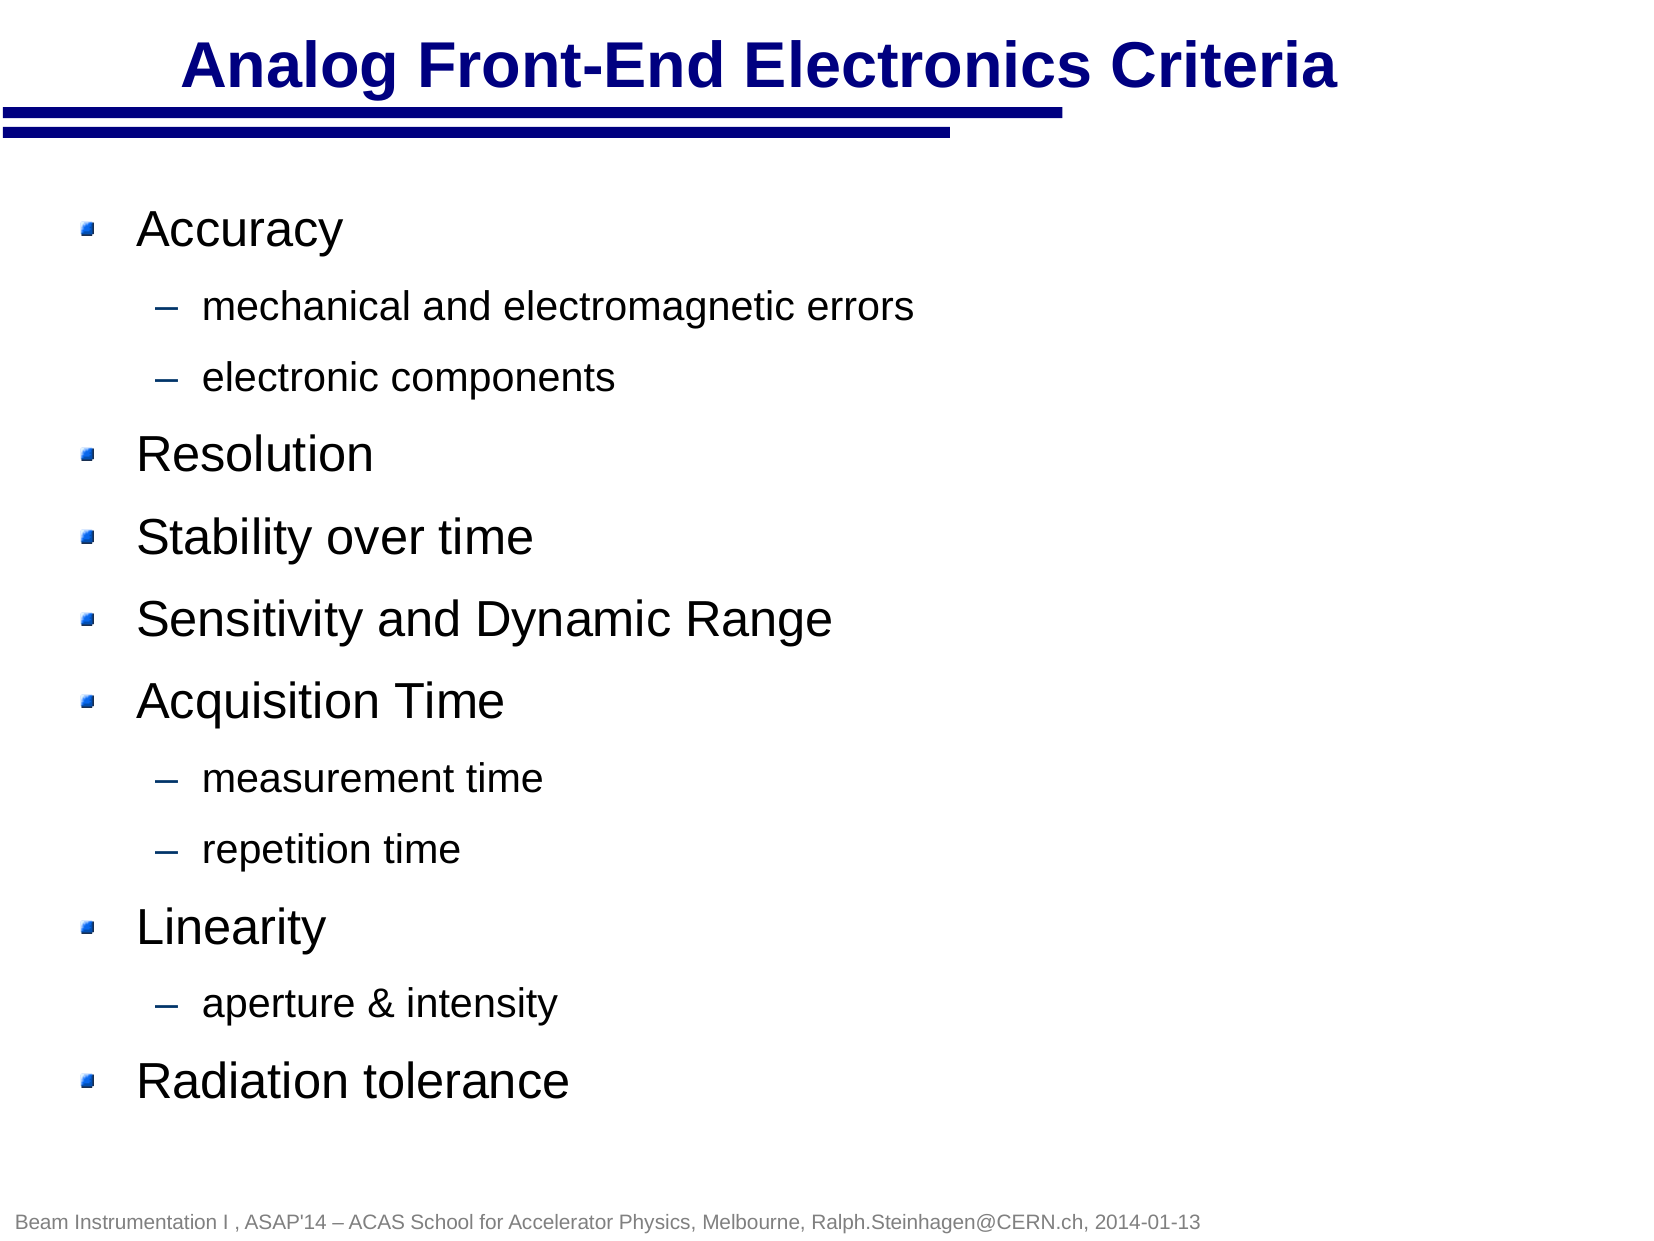

Analog Front-End Electronics Criteria
# Accuracy
mechanical and electromagnetic errors
electronic components
Resolution
Stability over time
Sensitivity and Dynamic Range
Acquisition Time
measurement time
repetition time
Linearity
aperture & intensity
Radiation tolerance